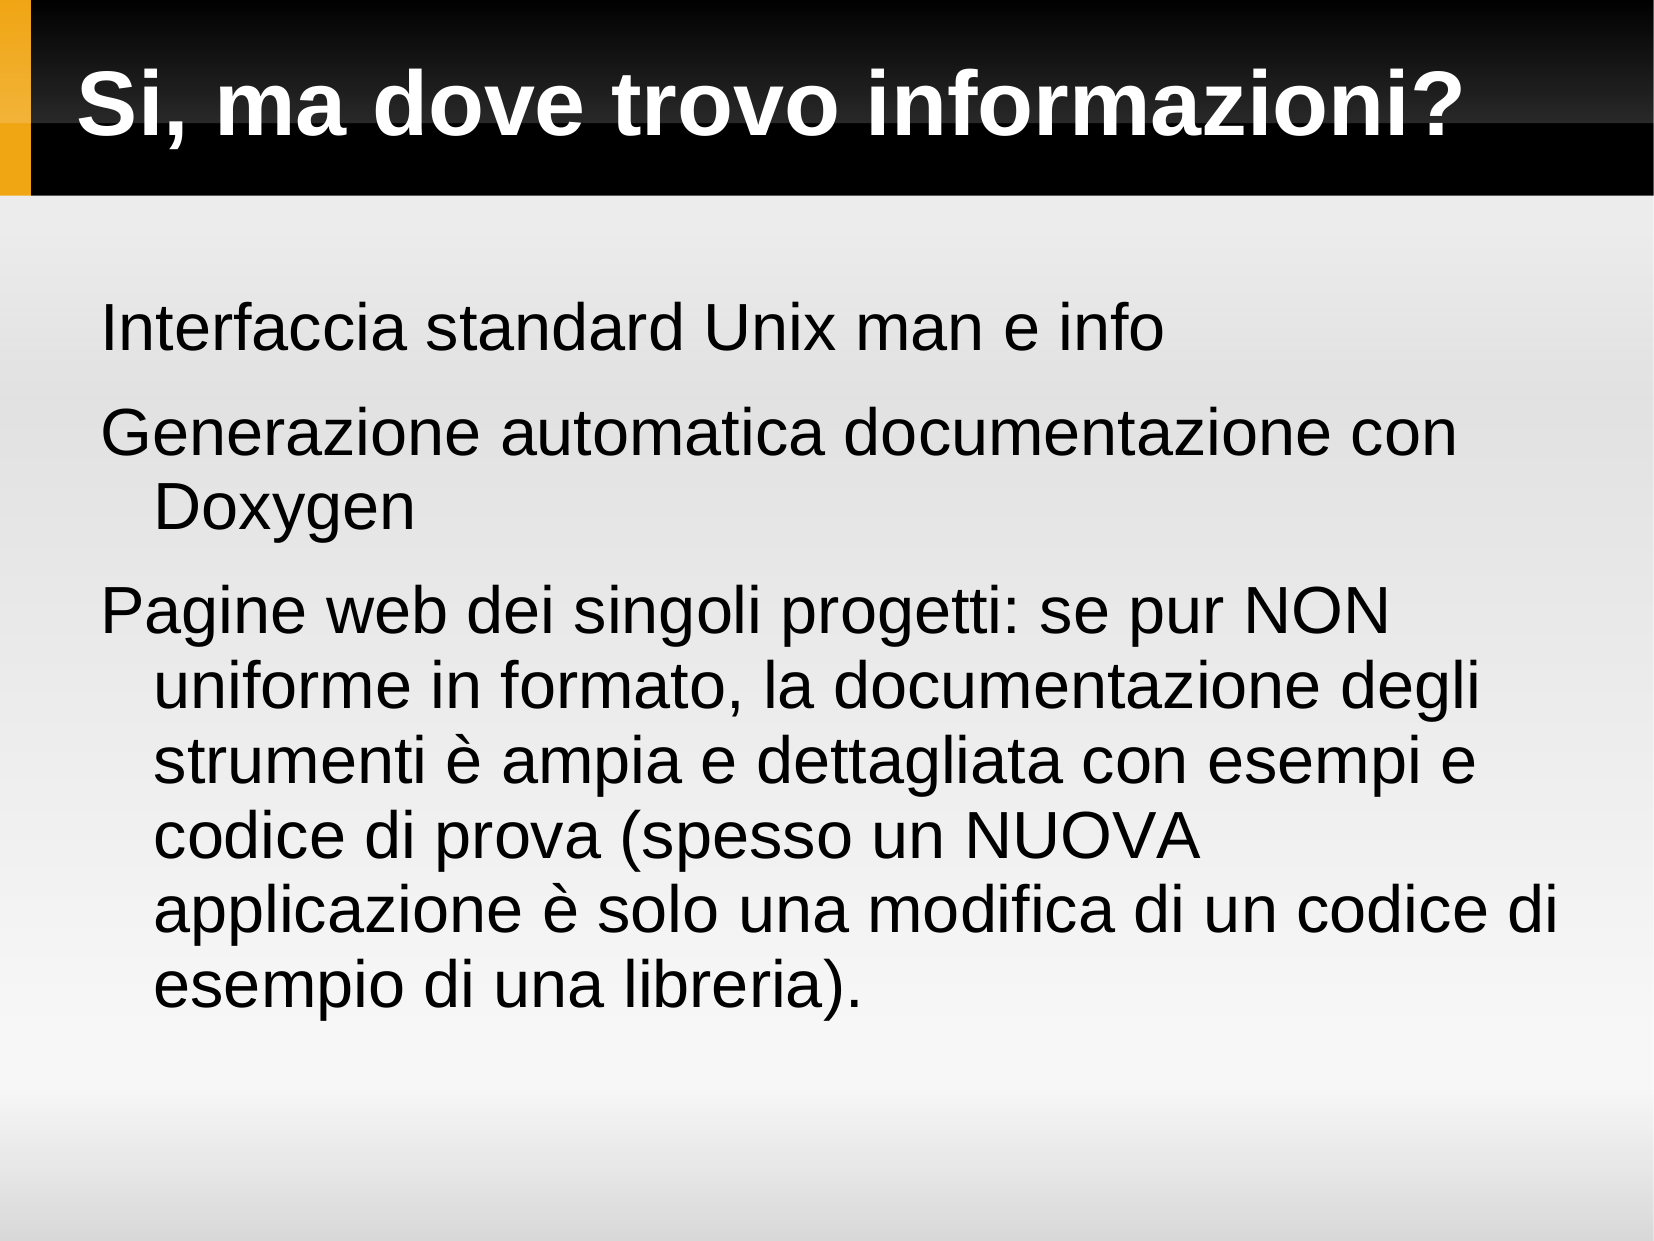

# Si, ma dove trovo informazioni?
Interfaccia standard Unix man e info
Generazione automatica documentazione con Doxygen
Pagine web dei singoli progetti: se pur NON uniforme in formato, la documentazione degli strumenti è ampia e dettagliata con esempi e codice di prova (spesso un NUOVA applicazione è solo una modifica di un codice di esempio di una libreria).